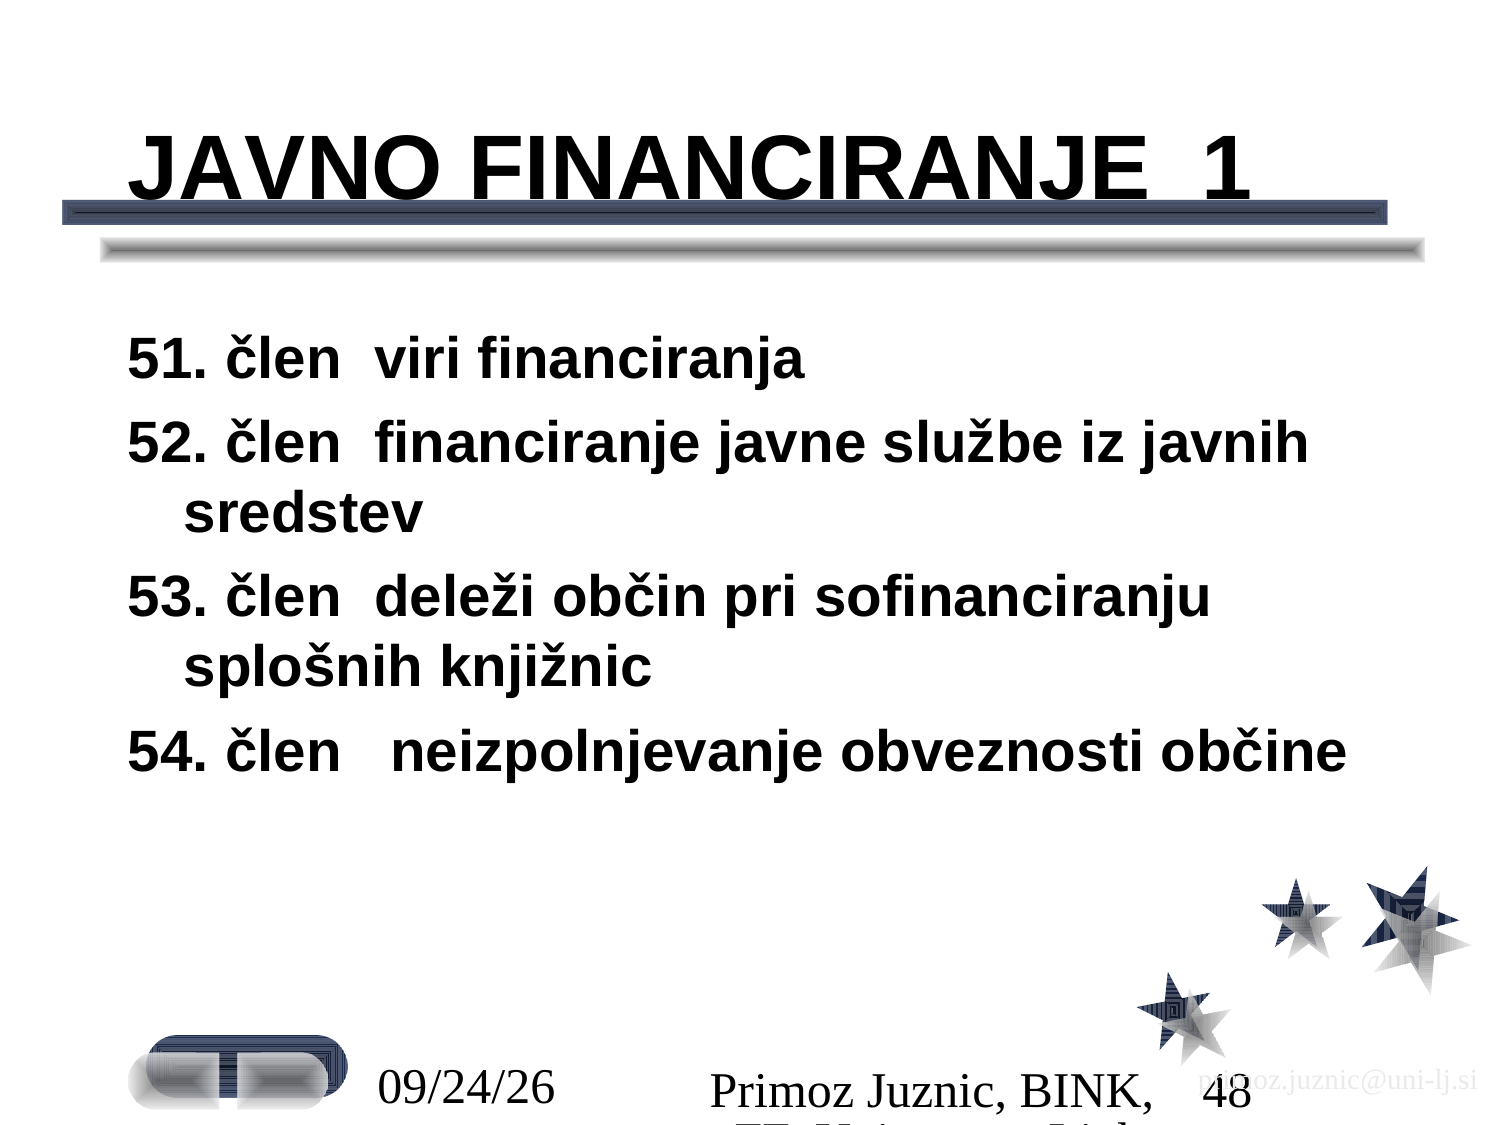

# JAVNO FINANCIRANJE 1
51. člen viri financiranja
52. člen financiranje javne službe iz javnih sredstev
53. člen deleži občin pri sofinanciranju splošnih knjižnic
54. člen neizpolnjevanje obveznosti občine
Primoz Juznic, BINK, FF, Univerza v Ljubljani
48